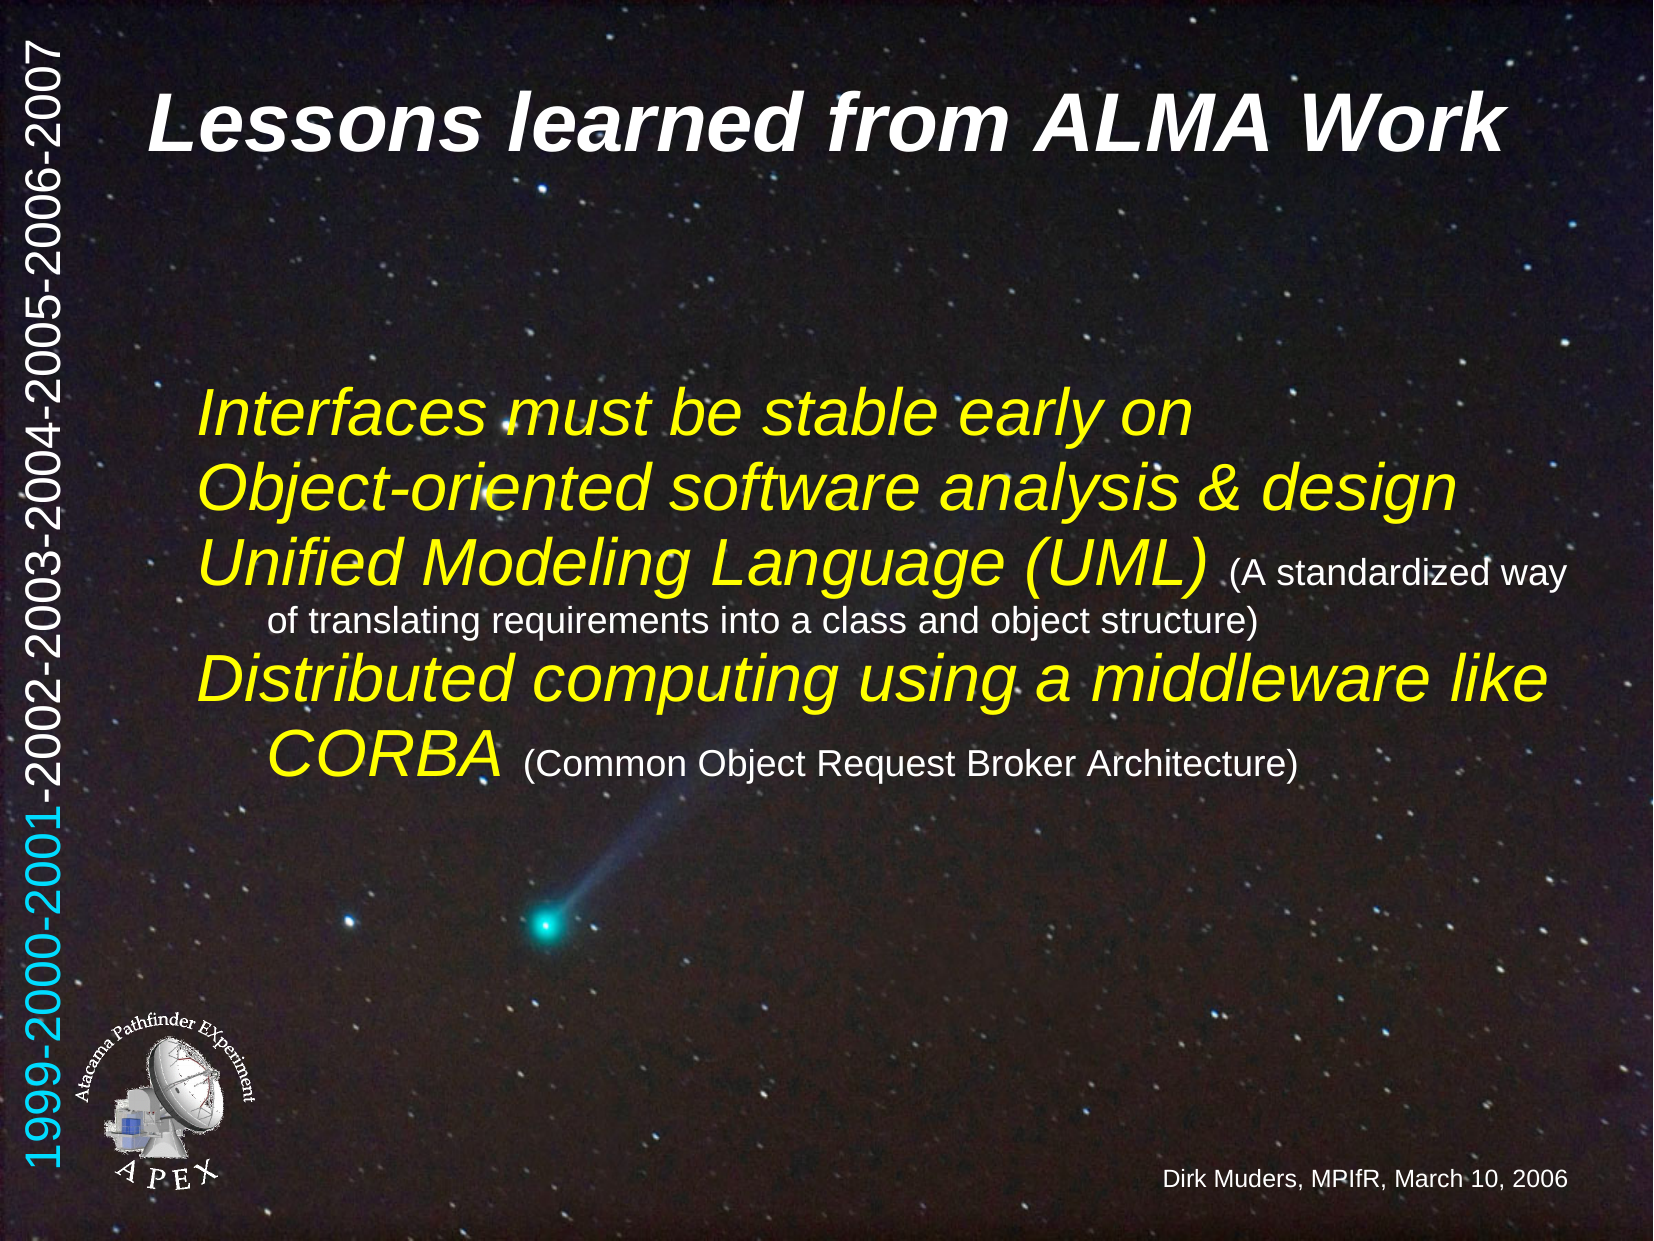

# Lessons learned from ALMA Work
1999-2000-2001-2002-2003-2004-2005-2006-2007
Interfaces must be stable early on
Object-oriented software analysis & design
Unified Modeling Language (UML) (A standardized way of translating requirements into a class and object structure)
Distributed computing using a middleware like CORBA (Common Object Request Broker Architecture)